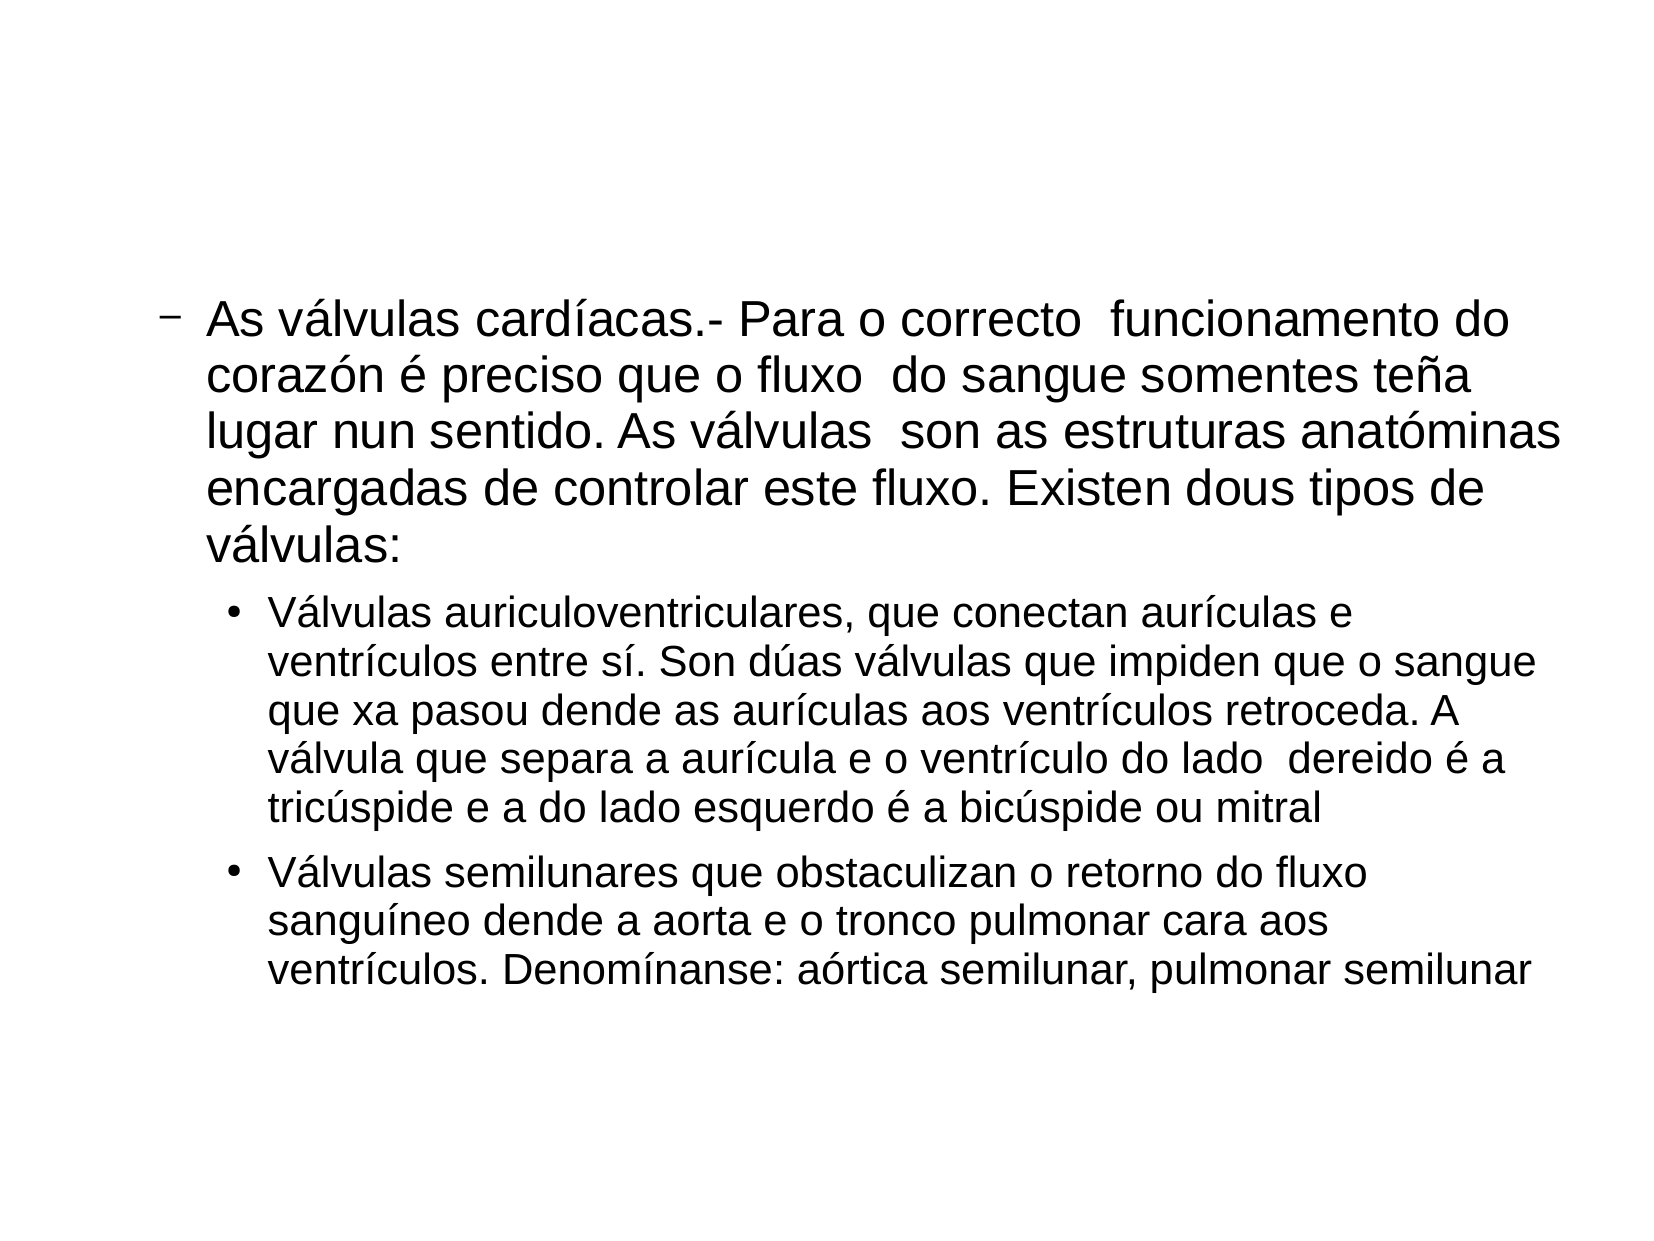

#
As válvulas cardíacas.- Para o correcto funcionamento do corazón é preciso que o fluxo do sangue somentes teña lugar nun sentido. As válvulas son as estruturas anatóminas encargadas de controlar este fluxo. Existen dous tipos de válvulas:
Válvulas auriculoventriculares, que conectan aurículas e ventrículos entre sí. Son dúas válvulas que impiden que o sangue que xa pasou dende as aurículas aos ventrículos retroceda. A válvula que separa a aurícula e o ventrículo do lado dereido é a tricúspide e a do lado esquerdo é a bicúspide ou mitral
Válvulas semilunares que obstaculizan o retorno do fluxo sanguíneo dende a aorta e o tronco pulmonar cara aos ventrículos. Denomínanse: aórtica semilunar, pulmonar semilunar